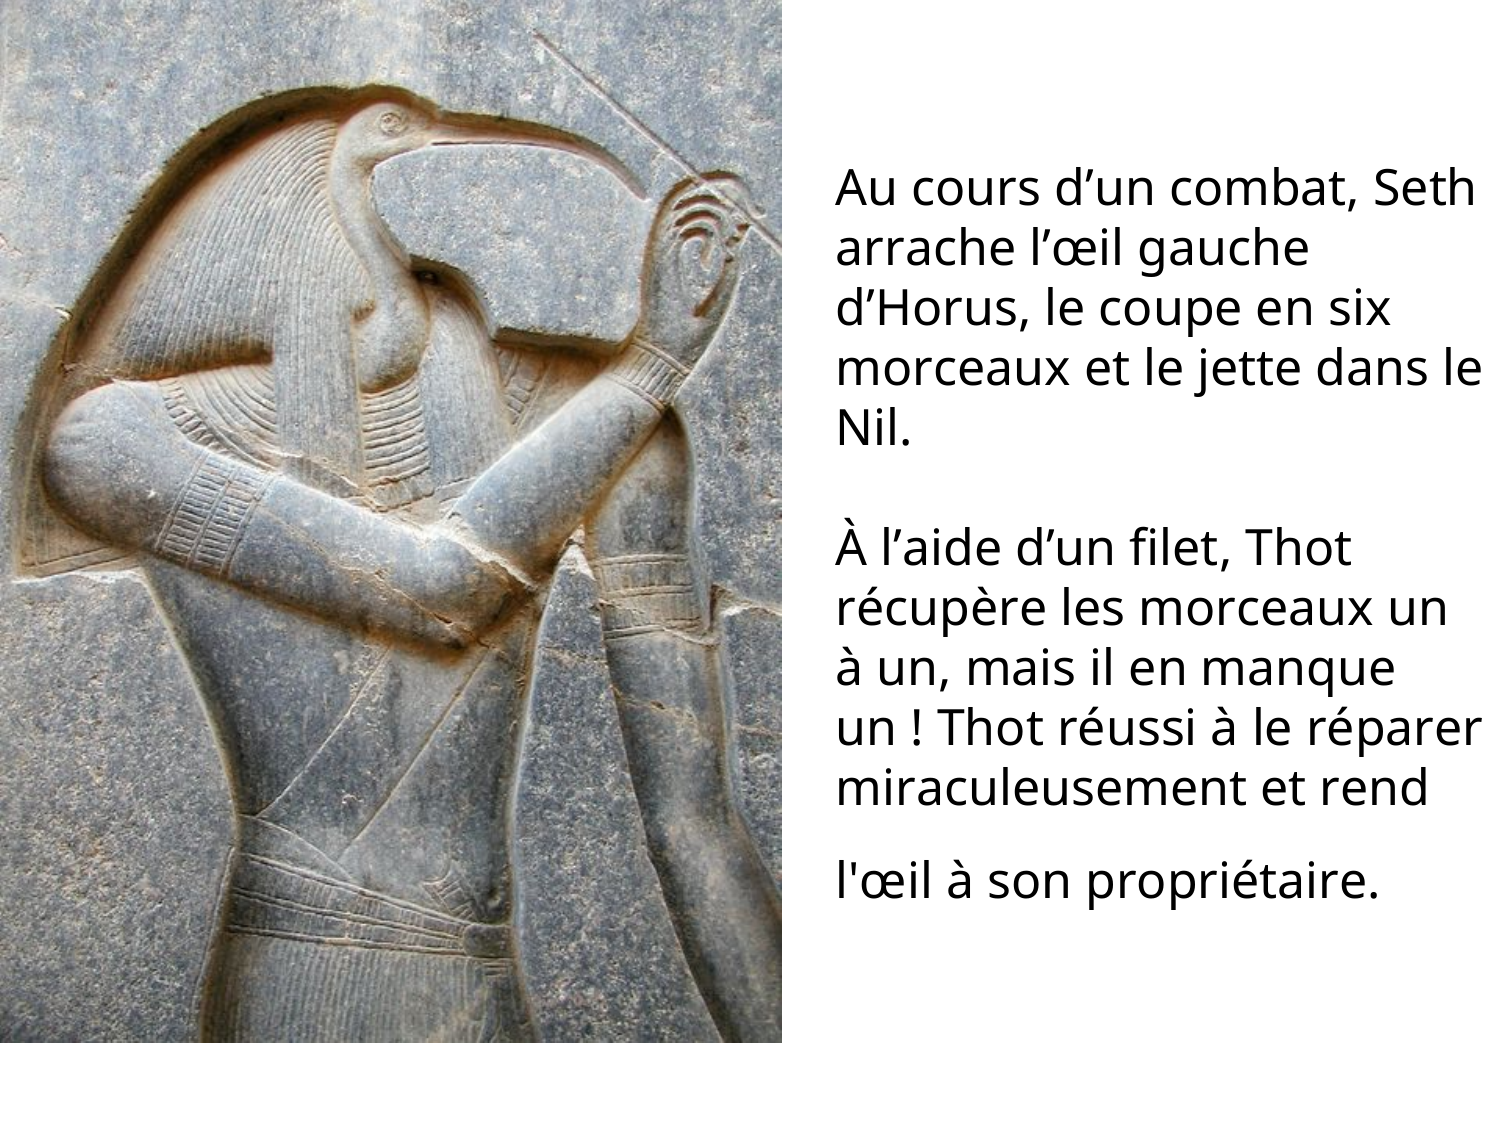

# Au cours d’un combat, Seth arrache l’œil gauche d’Horus, le coupe en six morceaux et le jette dans le Nil. À l’aide d’un filet, Thot récupère les morceaux un à un, mais il en manque un ! Thot réussi à le réparer miraculeusement et rend l'œil à son propriétaire.